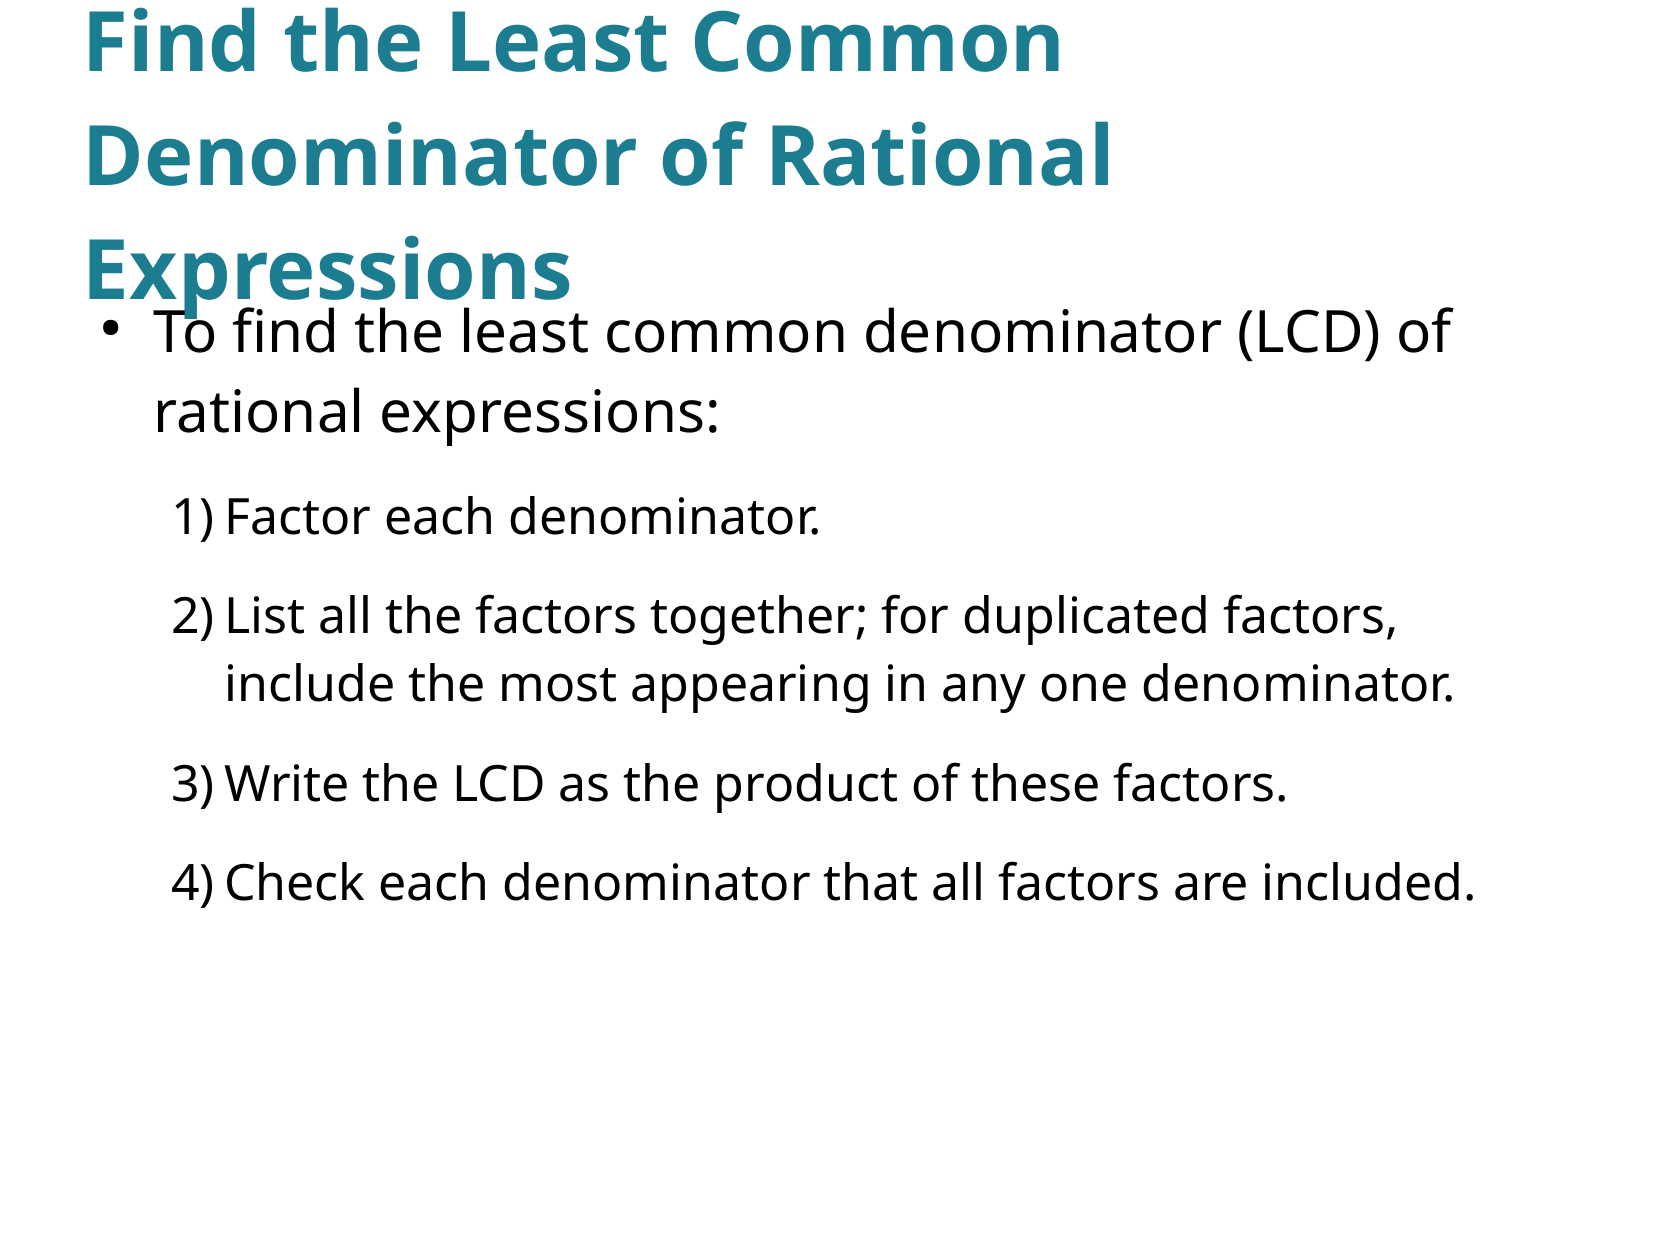

# Find the Least Common Denominator of Rational Expressions
To find the least common denominator (LCD) of rational expressions:
Factor each denominator.
List all the factors together; for duplicated factors, include the most appearing in any one denominator.
Write the LCD as the product of these factors.
Check each denominator that all factors are included.